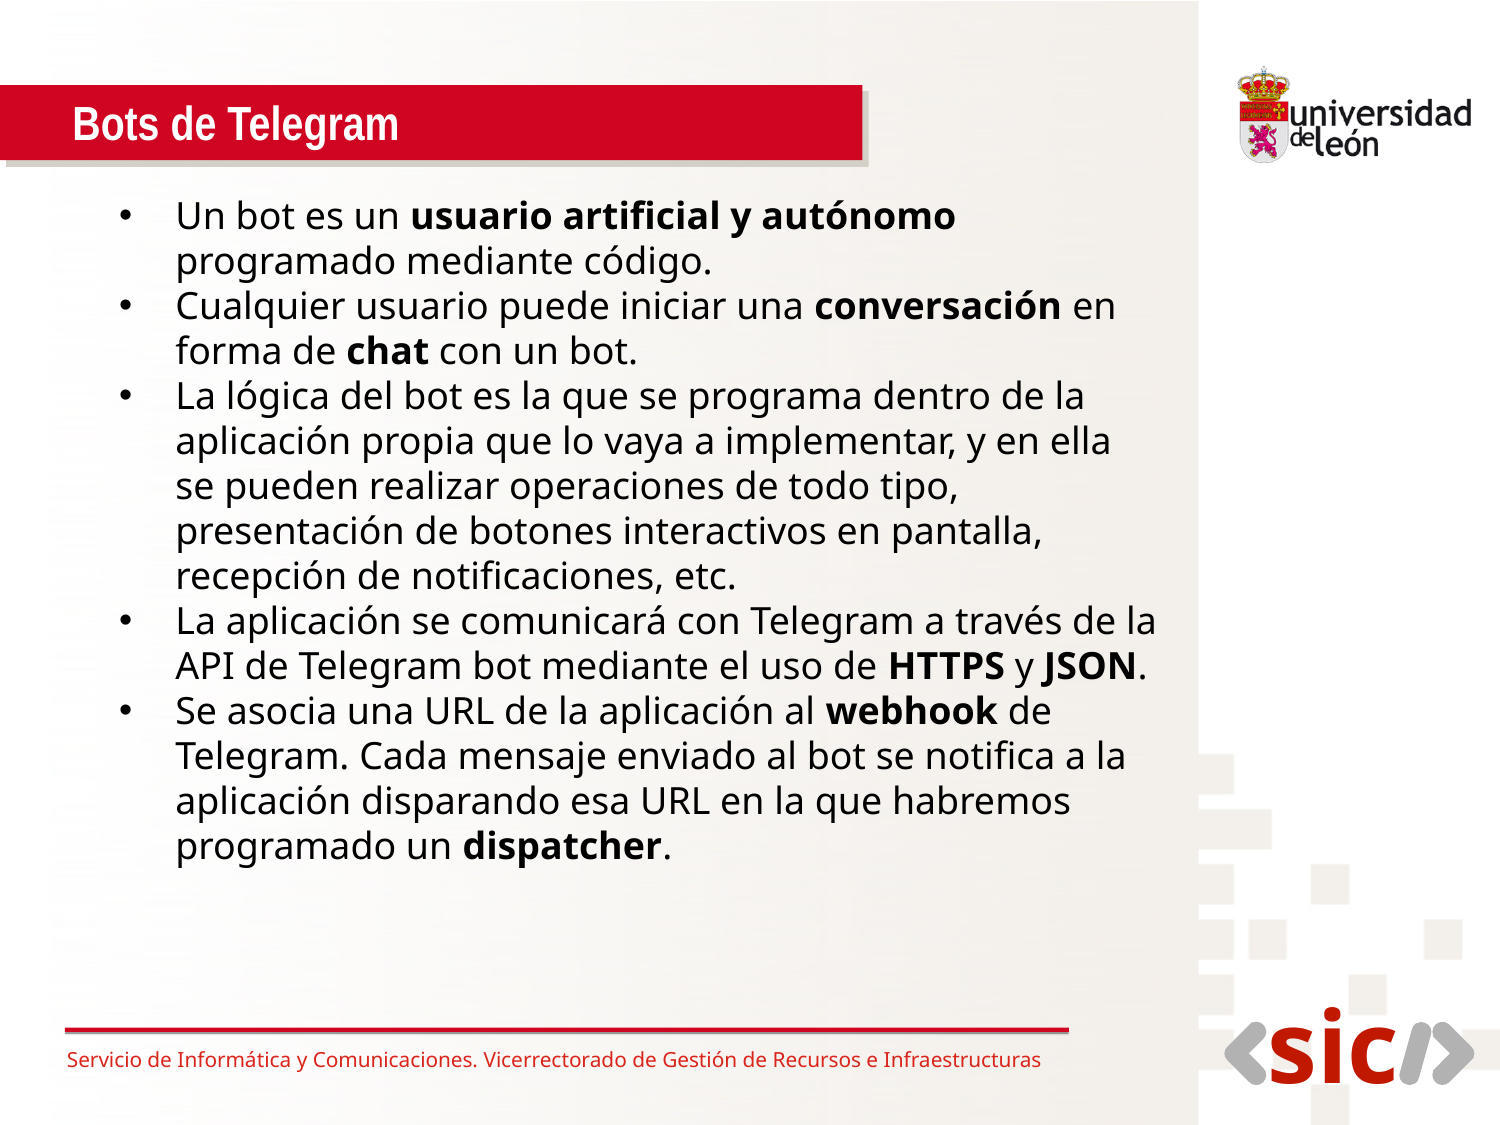

Bots de Telegram
Un bot es un usuario artificial y autónomo programado mediante código.
Cualquier usuario puede iniciar una conversación en forma de chat con un bot.
La lógica del bot es la que se programa dentro de la aplicación propia que lo vaya a implementar, y en ella se pueden realizar operaciones de todo tipo, presentación de botones interactivos en pantalla, recepción de notificaciones, etc.
La aplicación se comunicará con Telegram a través de la API de Telegram bot mediante el uso de HTTPS y JSON.
Se asocia una URL de la aplicación al webhook de Telegram. Cada mensaje enviado al bot se notifica a la aplicación disparando esa URL en la que habremos programado un dispatcher.
<sic/>